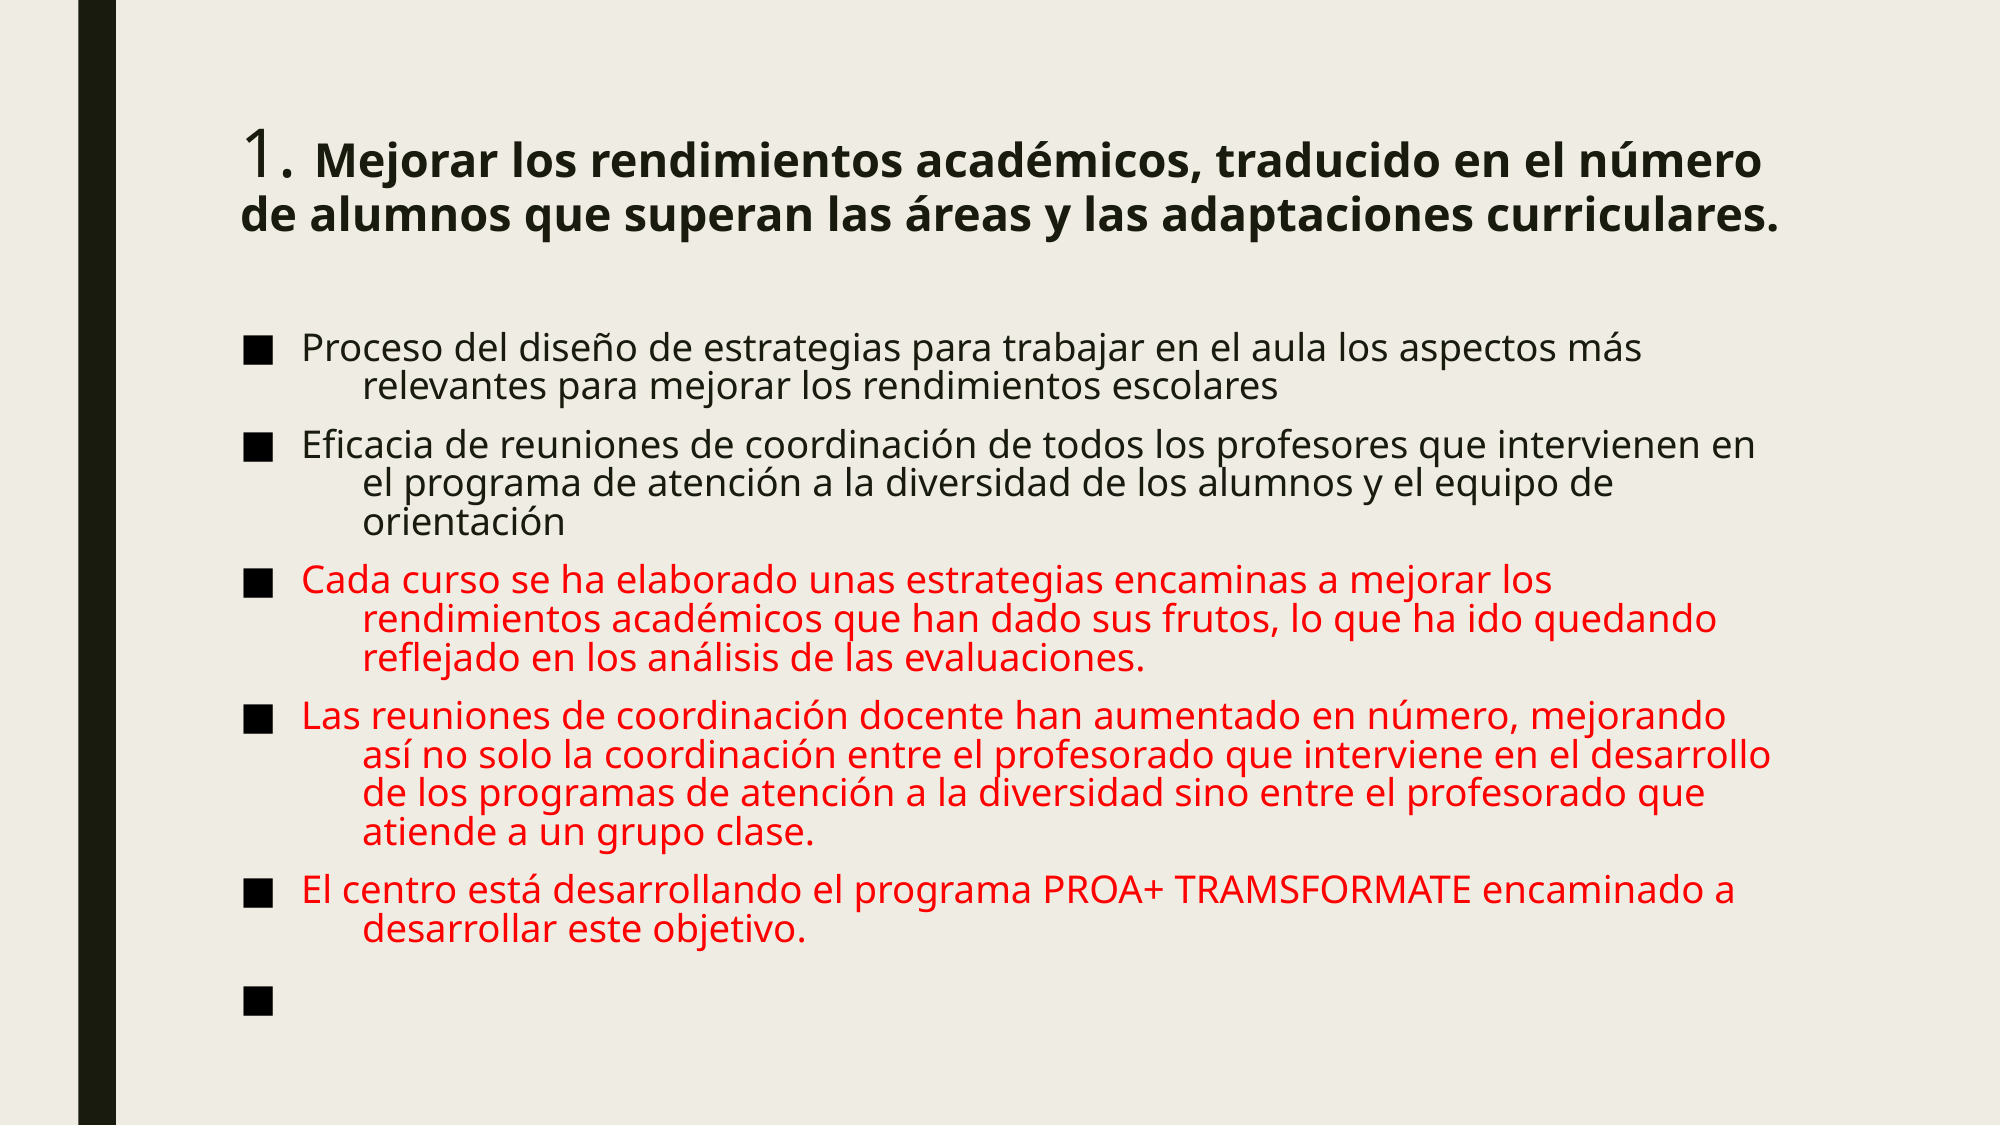

# 1. Mejorar los rendimientos académicos, traducido en el número de alumnos que superan las áreas y las adaptaciones curriculares.
Proceso del diseño de estrategias para trabajar en el aula los aspectos más relevantes para mejorar los rendimientos escolares
Eficacia de reuniones de coordinación de todos los profesores que intervienen en el programa de atención a la diversidad de los alumnos y el equipo de orientación
Cada curso se ha elaborado unas estrategias encaminas a mejorar los rendimientos académicos que han dado sus frutos, lo que ha ido quedando reflejado en los análisis de las evaluaciones.
Las reuniones de coordinación docente han aumentado en número, mejorando así no solo la coordinación entre el profesorado que interviene en el desarrollo de los programas de atención a la diversidad sino entre el profesorado que atiende a un grupo clase.
El centro está desarrollando el programa PROA+ TRAMSFORMATE encaminado a desarrollar este objetivo.